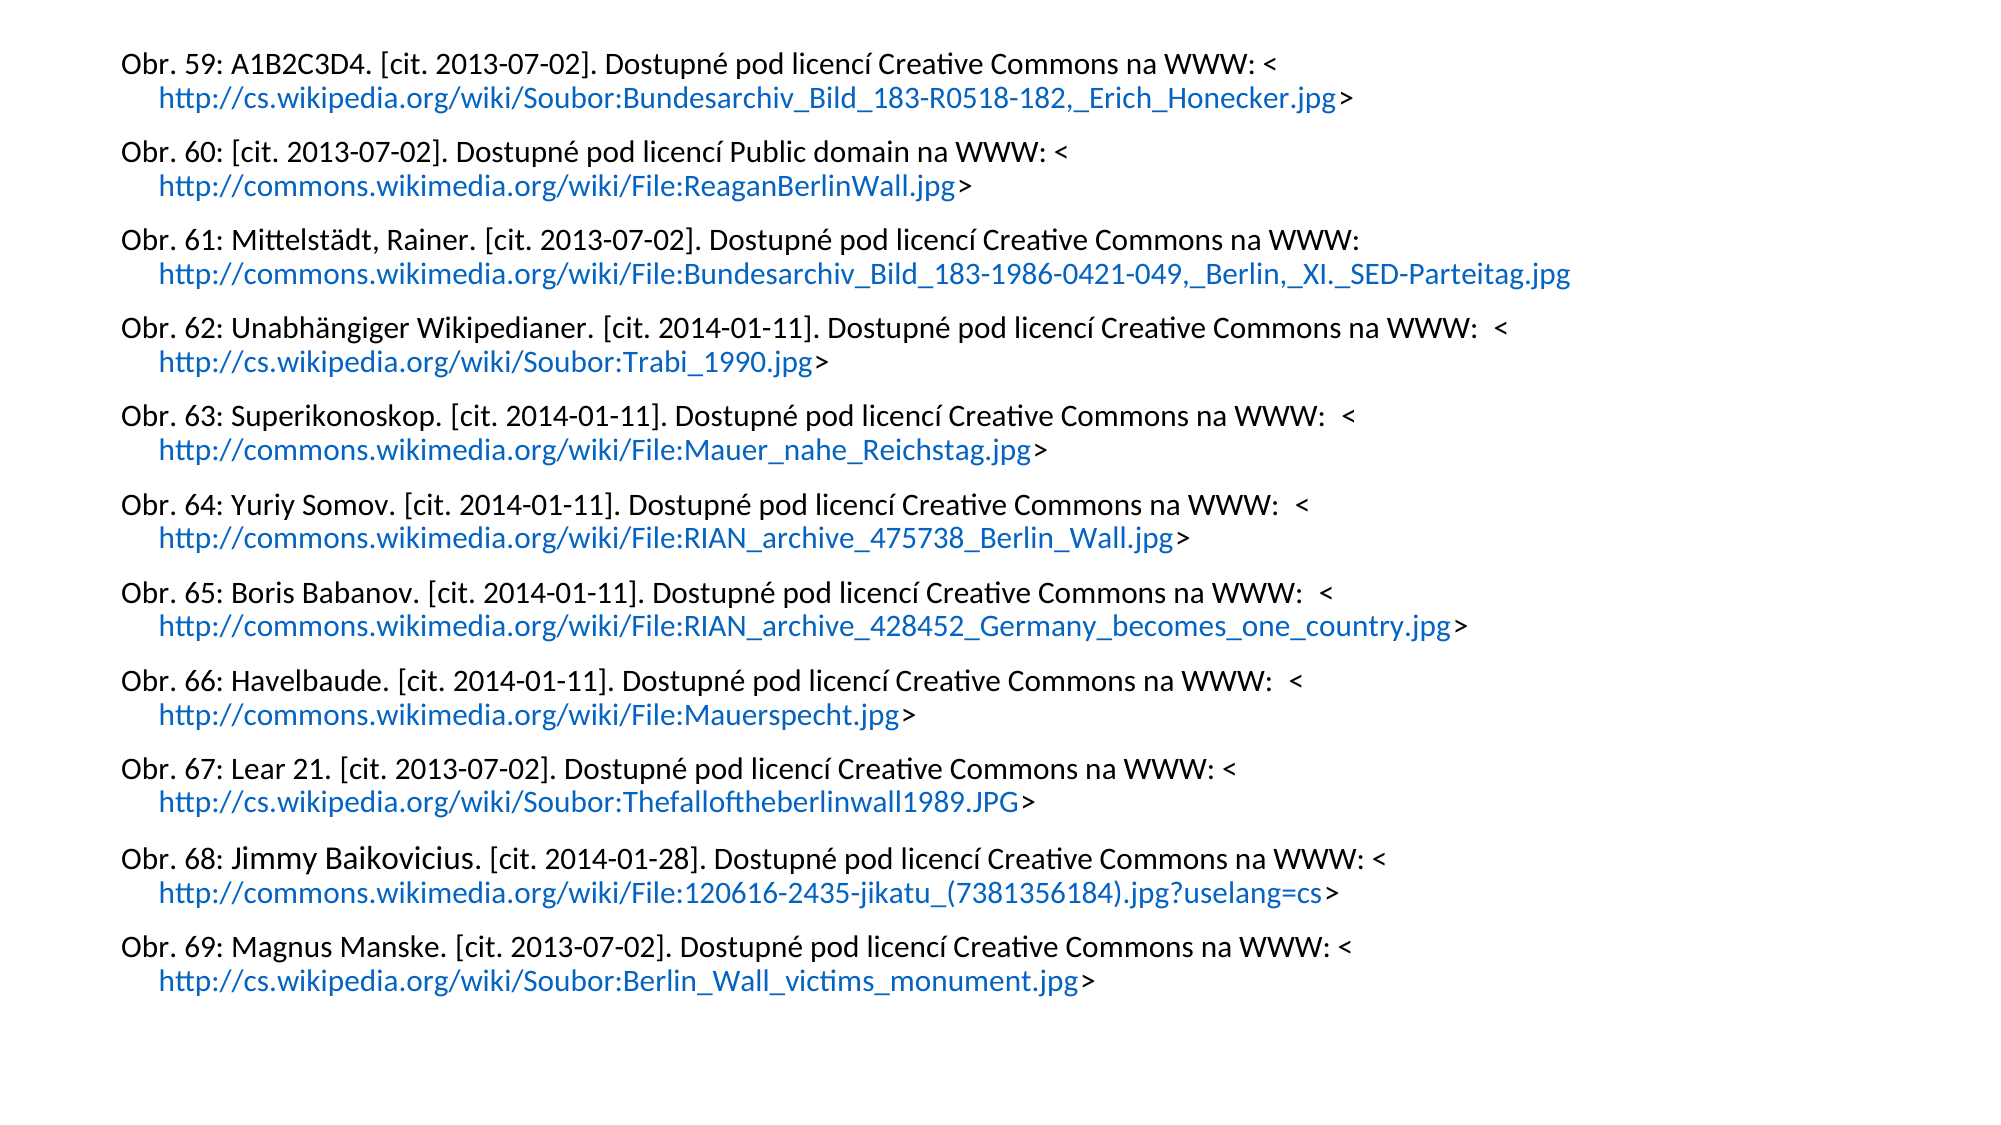

# Obr. 59: A1B2C3D4. [cit. 2013-07-02]. Dostupné pod licencí Creative Commons na WWW: <http://cs.wikipedia.org/wiki/Soubor:Bundesarchiv_Bild_183-R0518-182,_Erich_Honecker.jpg>
Obr. 60: [cit. 2013-07-02]. Dostupné pod licencí Public domain na WWW: <http://commons.wikimedia.org/wiki/File:ReaganBerlinWall.jpg>
Obr. 61: Mittelstädt, Rainer. [cit. 2013-07-02]. Dostupné pod licencí Creative Commons na WWW: http://commons.wikimedia.org/wiki/File:Bundesarchiv_Bild_183-1986-0421-049,_Berlin,_XI._SED-Parteitag.jpg
Obr. 62: Unabhängiger Wikipedianer. [cit. 2014-01-11]. Dostupné pod licencí Creative Commons na WWW: <http://cs.wikipedia.org/wiki/Soubor:Trabi_1990.jpg>
Obr. 63: Superikonoskop. [cit. 2014-01-11]. Dostupné pod licencí Creative Commons na WWW: <http://commons.wikimedia.org/wiki/File:Mauer_nahe_Reichstag.jpg>
Obr. 64: Yuriy Somov. [cit. 2014-01-11]. Dostupné pod licencí Creative Commons na WWW: <http://commons.wikimedia.org/wiki/File:RIAN_archive_475738_Berlin_Wall.jpg>
Obr. 65: Boris Babanov. [cit. 2014-01-11]. Dostupné pod licencí Creative Commons na WWW: <http://commons.wikimedia.org/wiki/File:RIAN_archive_428452_Germany_becomes_one_country.jpg>
Obr. 66: Havelbaude. [cit. 2014-01-11]. Dostupné pod licencí Creative Commons na WWW: <http://commons.wikimedia.org/wiki/File:Mauerspecht.jpg>
Obr. 67: Lear 21. [cit. 2013-07-02]. Dostupné pod licencí Creative Commons na WWW: <http://cs.wikipedia.org/wiki/Soubor:Thefalloftheberlinwall1989.JPG>
Obr. 68: Jimmy Baikovicius. [cit. 2014-01-28]. Dostupné pod licencí Creative Commons na WWW: <http://commons.wikimedia.org/wiki/File:120616-2435-jikatu_(7381356184).jpg?uselang=cs>
Obr. 69: Magnus Manske. [cit. 2013-07-02]. Dostupné pod licencí Creative Commons na WWW: <http://cs.wikipedia.org/wiki/Soubor:Berlin_Wall_victims_monument.jpg>